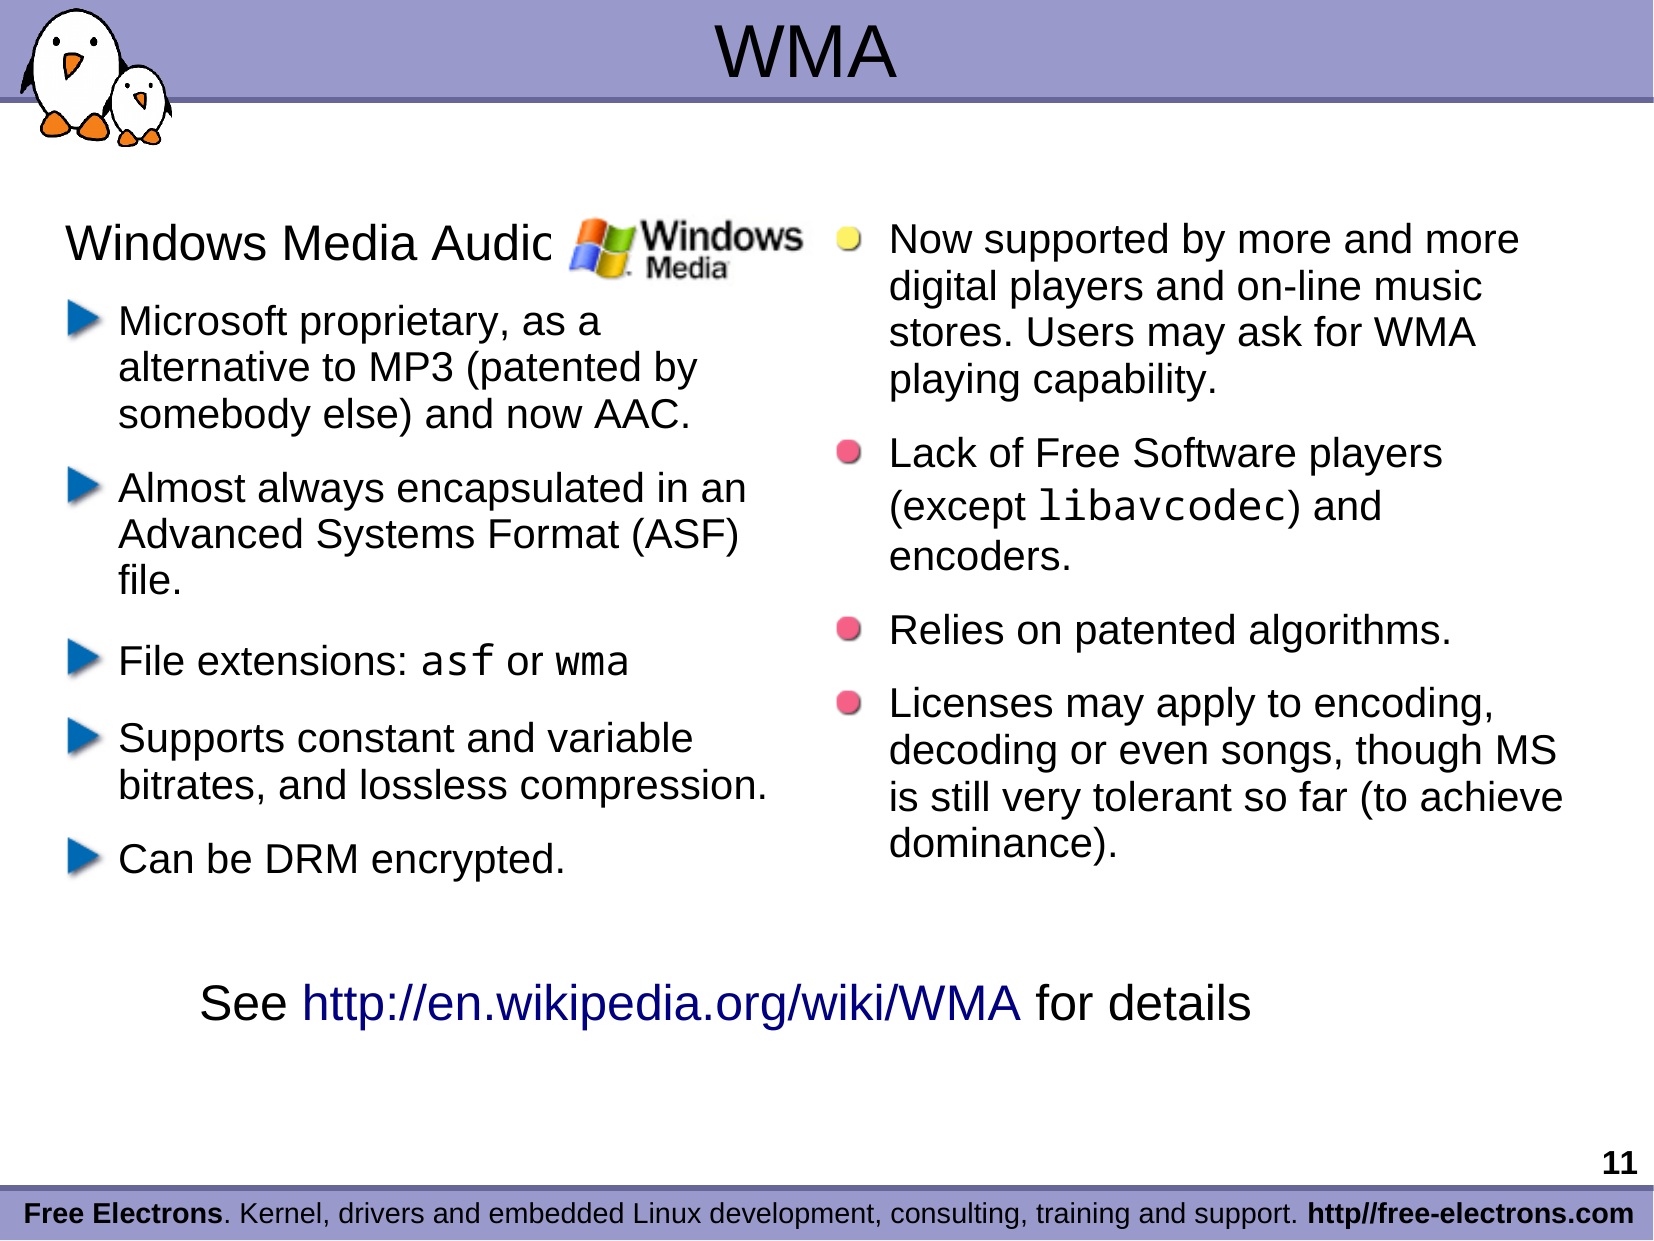

# WMA
Windows Media Audio
Microsoft proprietary, as a alternative to MP3 (patented by somebody else) and now AAC.
Almost always encapsulated in an Advanced Systems Format (ASF) file.
File extensions: asf or wma
Supports constant and variable bitrates, and lossless compression.
Can be DRM encrypted.
Now supported by more and more digital players and on-line music stores. Users may ask for WMA playing capability.
Lack of Free Software players
(except libavcodec) and encoders.
Relies on patented algorithms.
Licenses may apply to encoding, decoding or even songs, though MS is still very tolerant so far (to achieve dominance).
See http://en.wikipedia.org/wiki/WMA for details